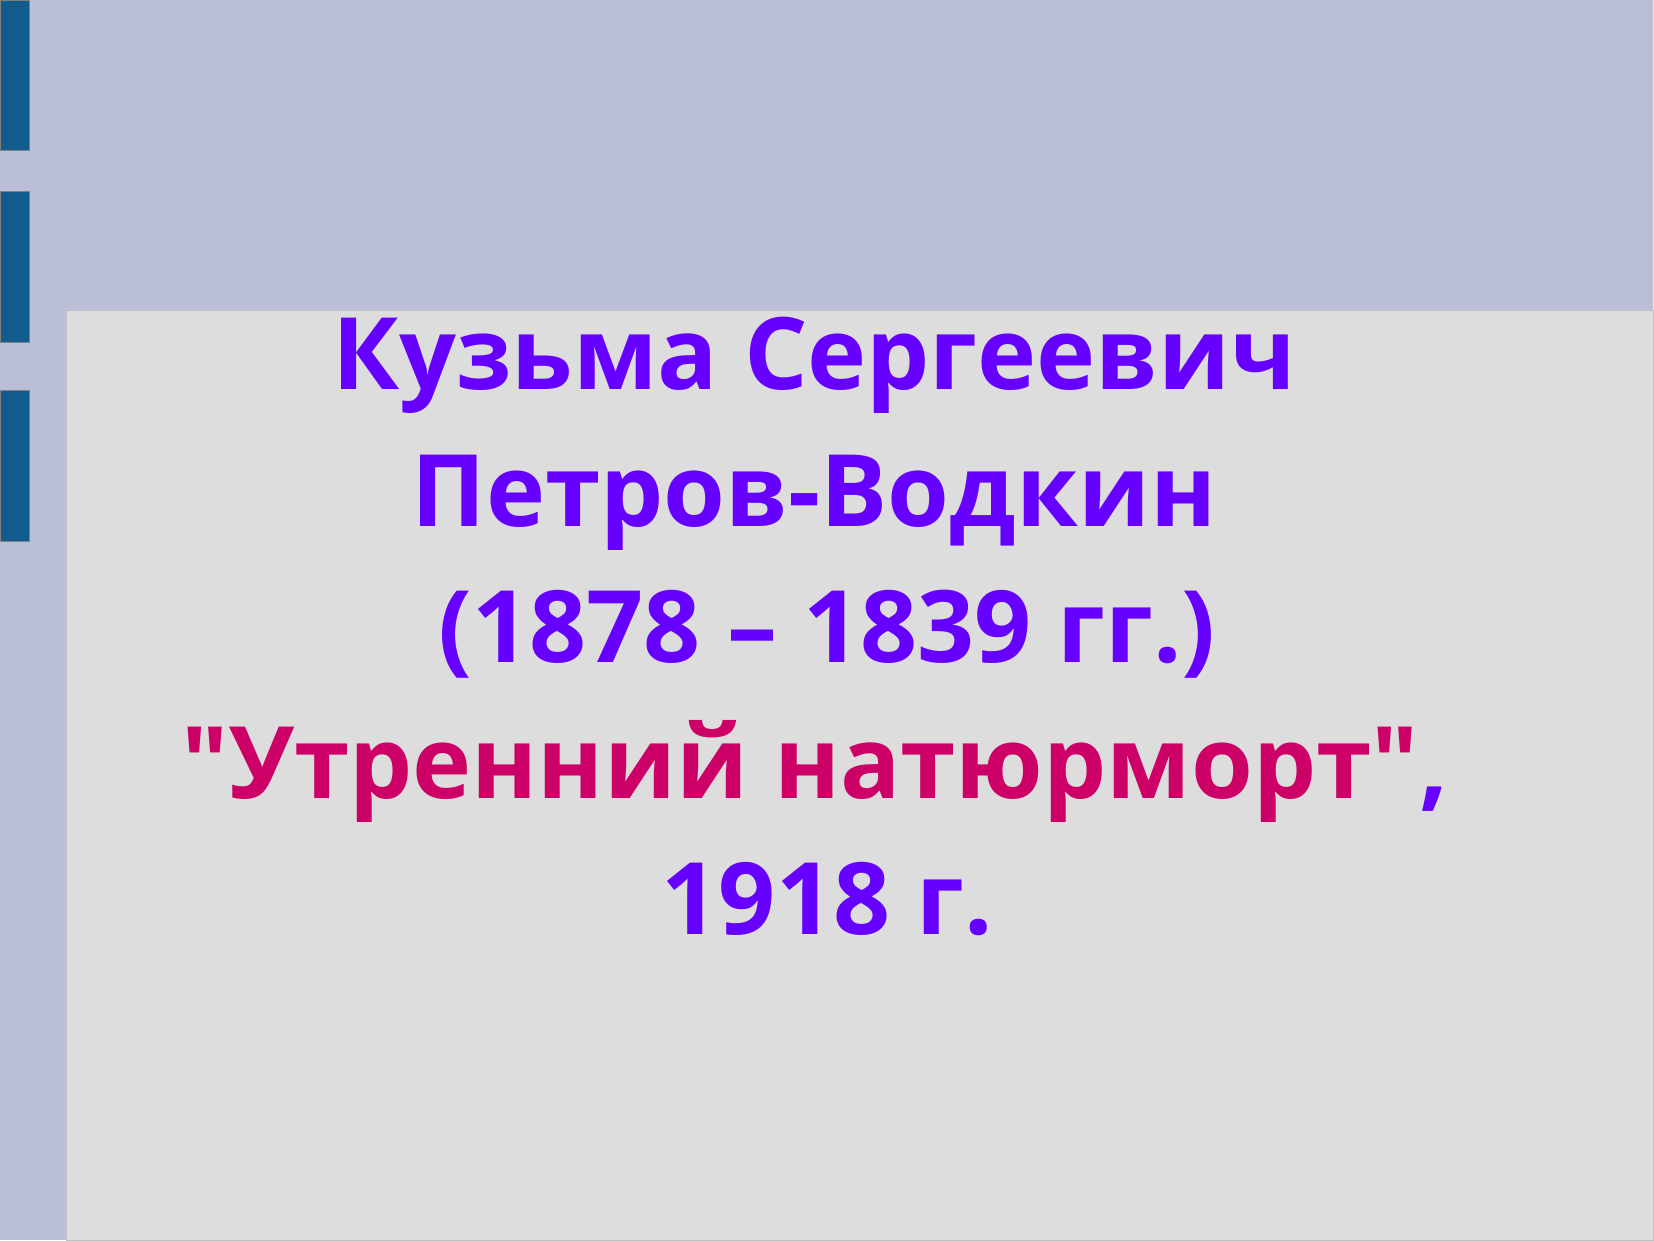

# Кузьма Сергеевич
Петров-Водкин
(1878 – 1839 гг.)
"Утренний натюрморт",
1918 г.